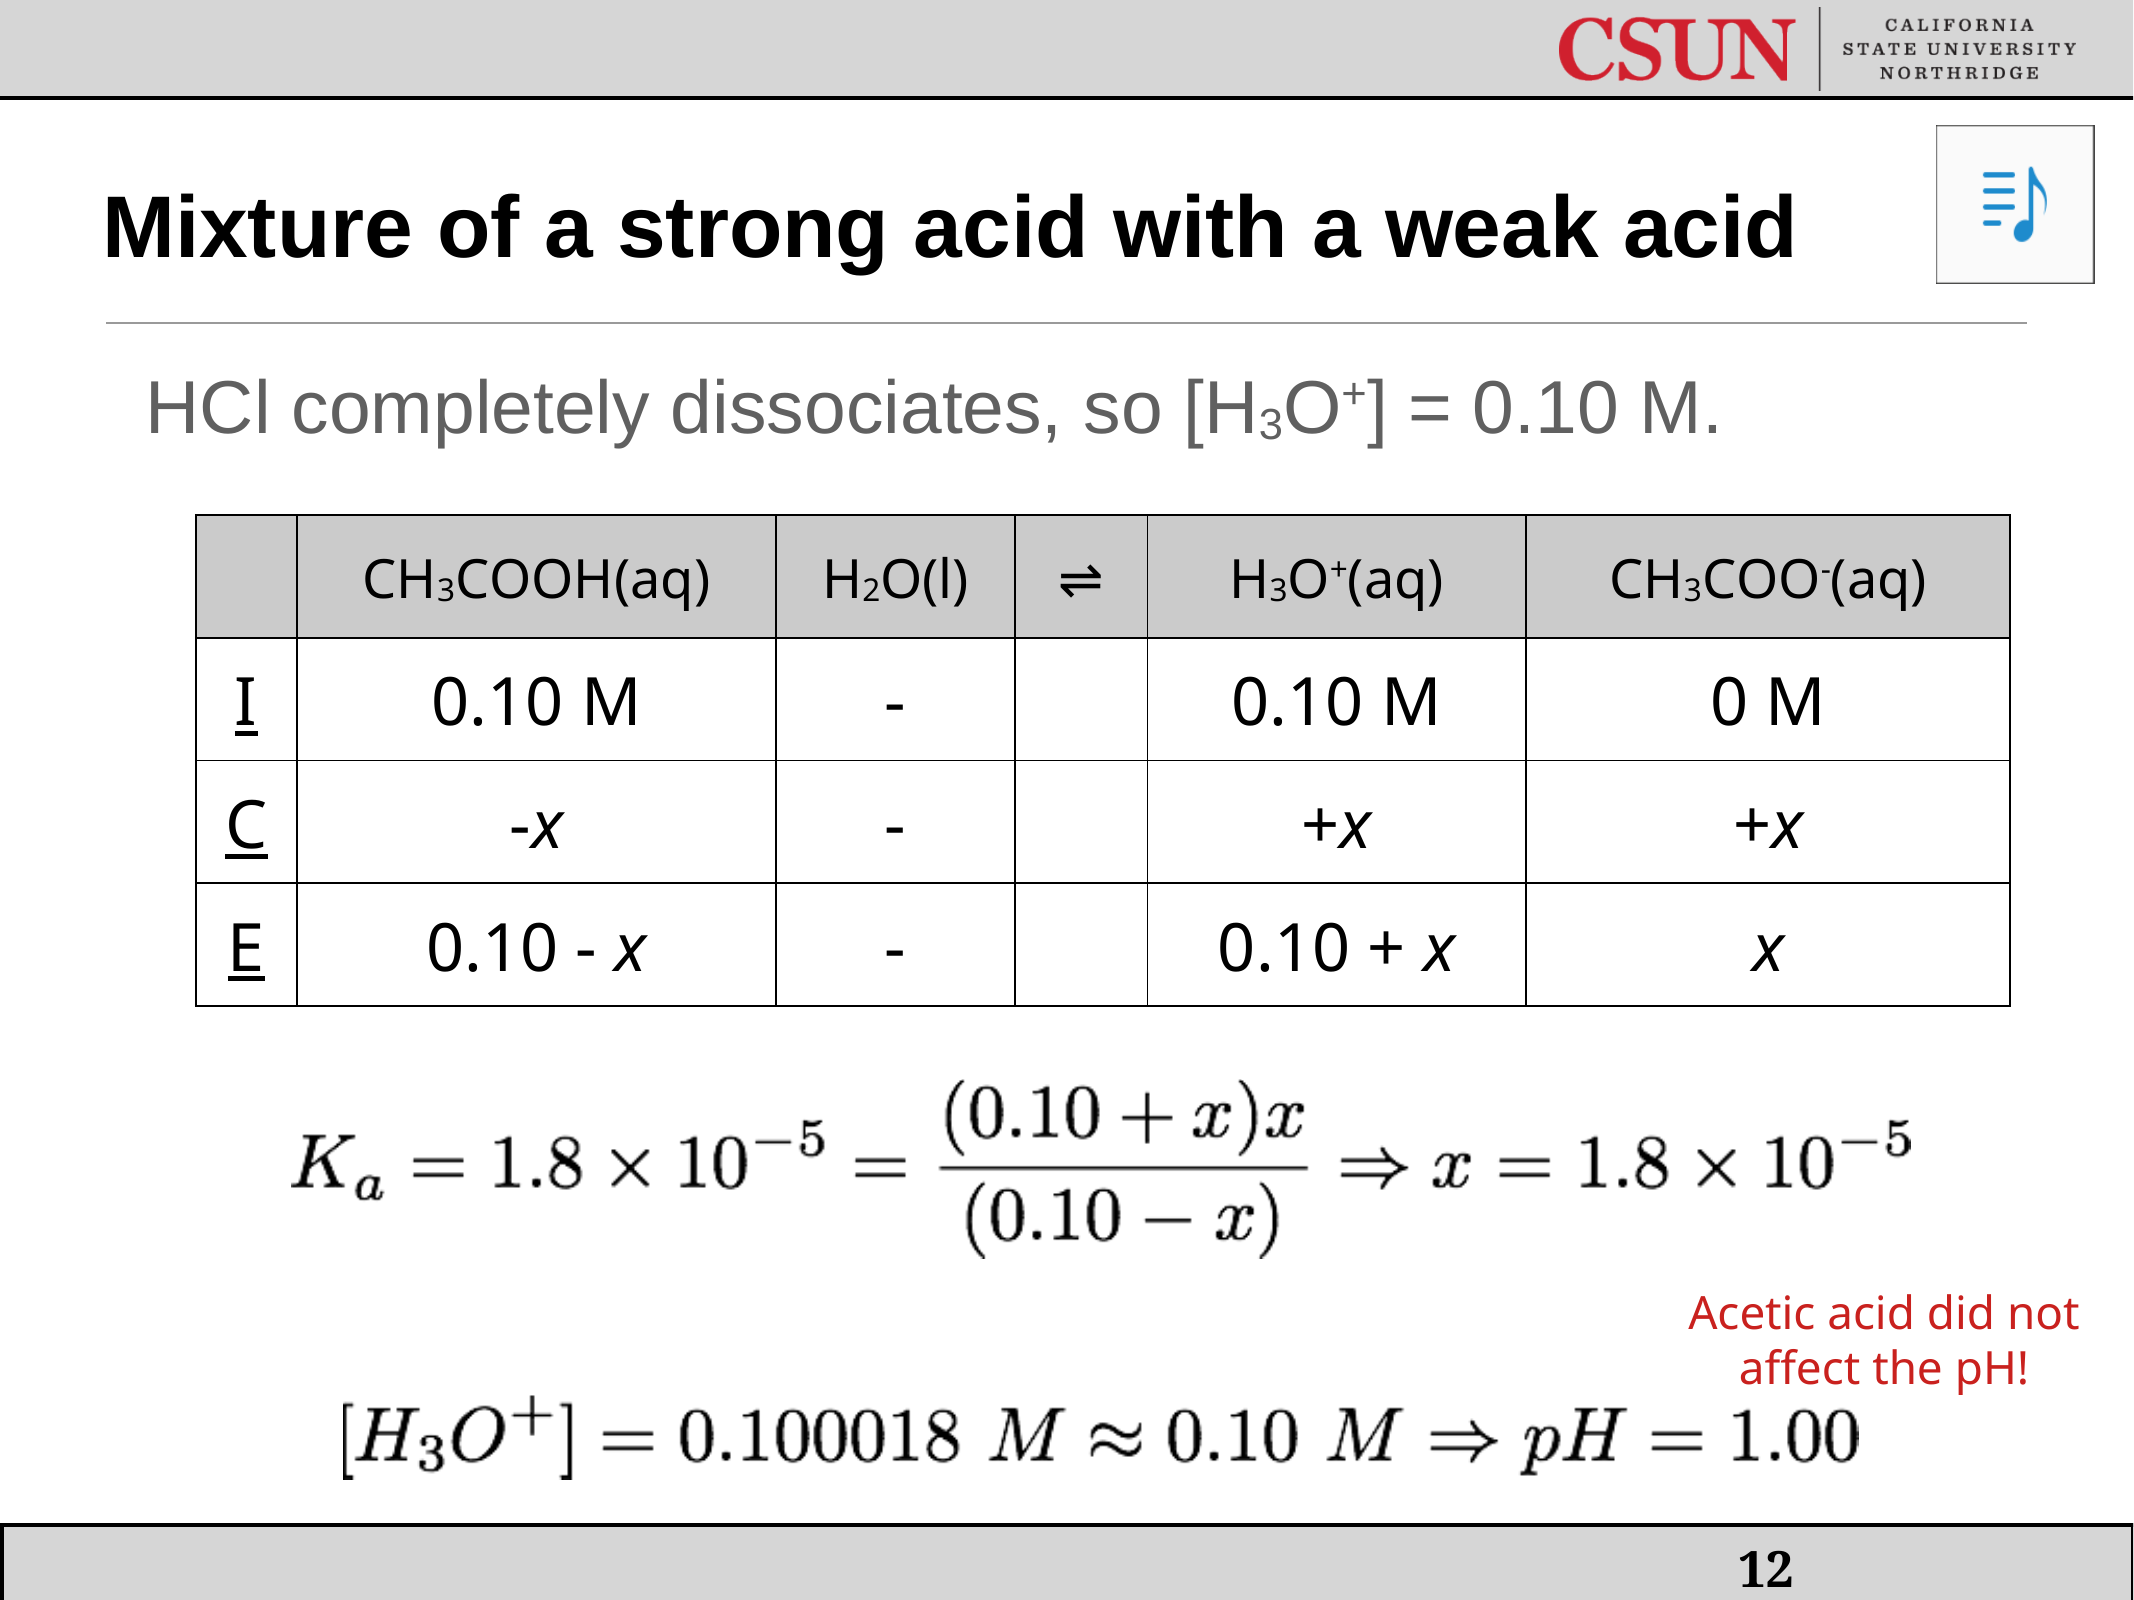

Mixture of a strong acid with a weak acid
# HCl completely dissociates, so [H3O+] = 0.10 M.
| | CH3COOH(aq) | H2O(l) | ⇌ | H3O+(aq) | CH3COO-(aq) |
| --- | --- | --- | --- | --- | --- |
| I | 0.10 M | - | | 0.10 M | 0 M |
| C | -x | - | | +x | +x |
| E | 0.10 - x | - | | 0.10 + x | x |
Acetic acid did not
affect the pH!
12